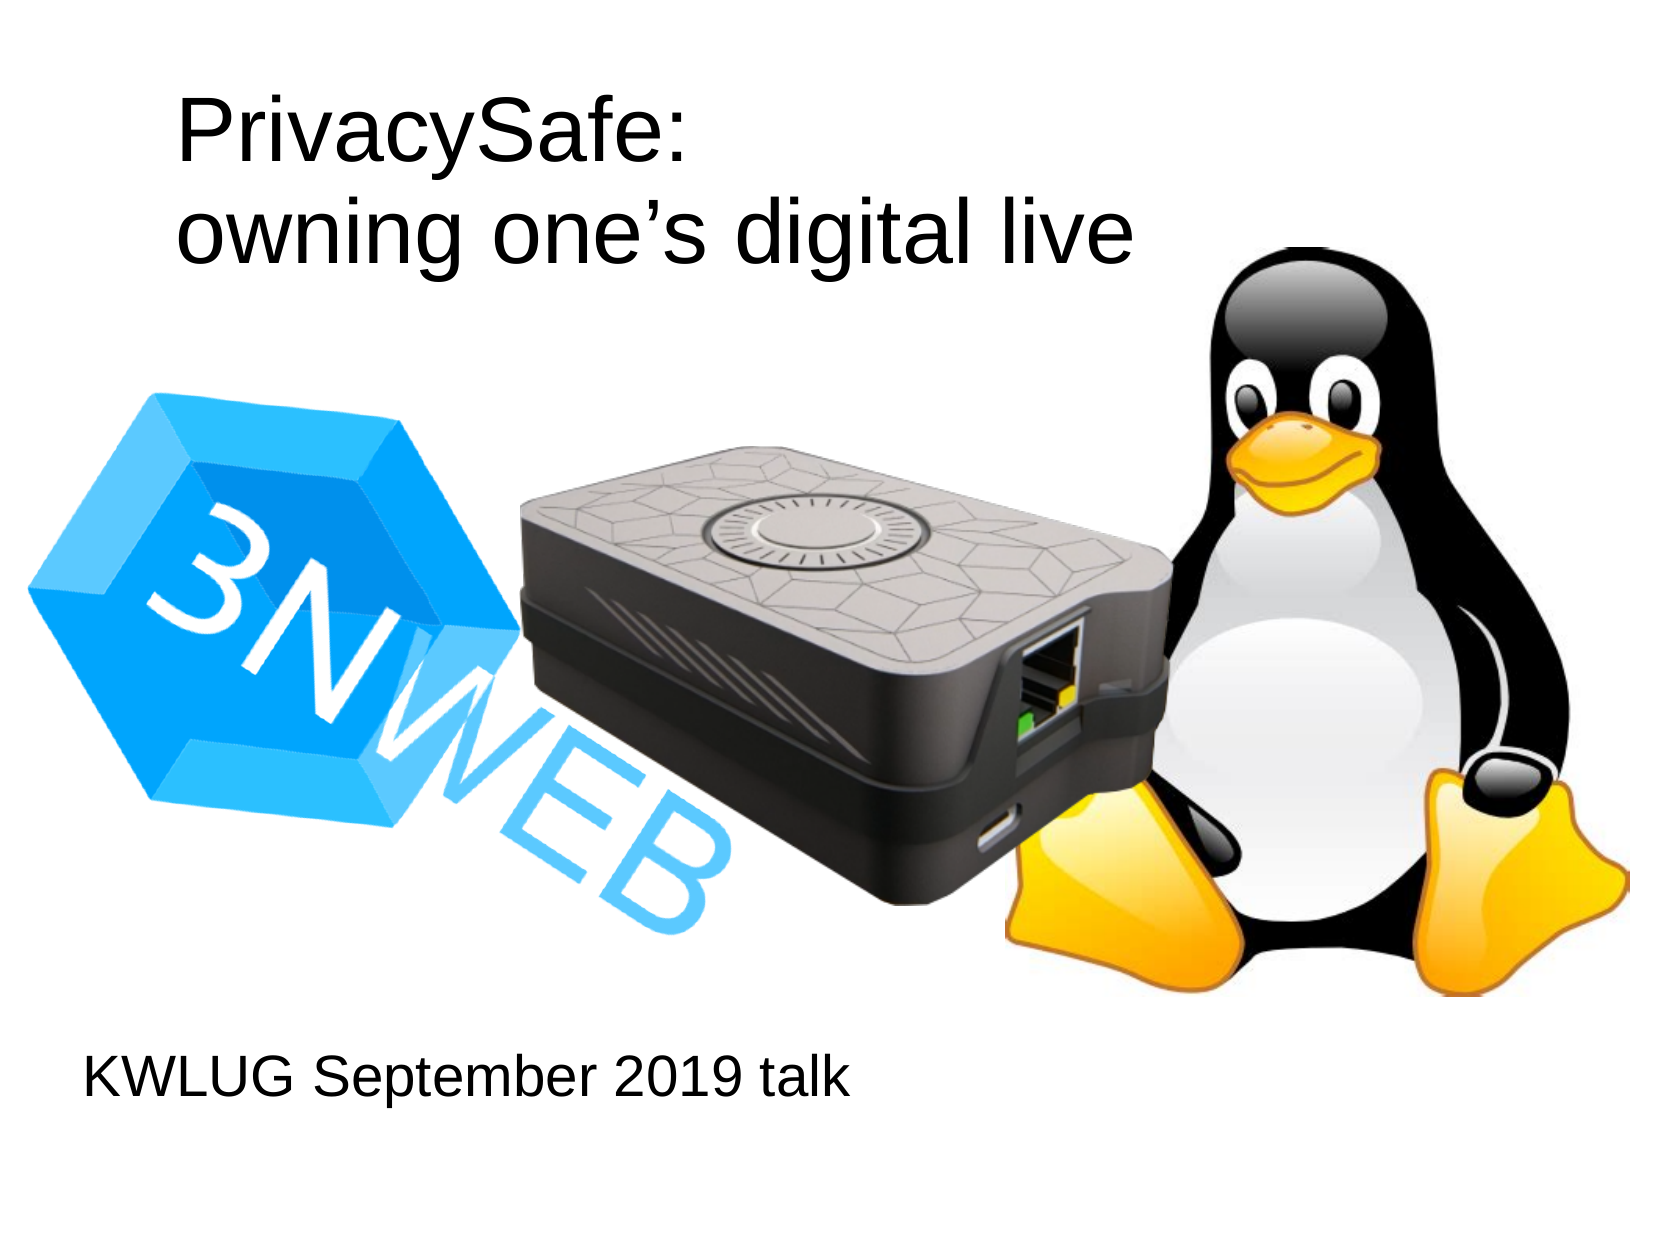

PrivacySafe:
owning one’s digital live
KWLUG September 2019 talk